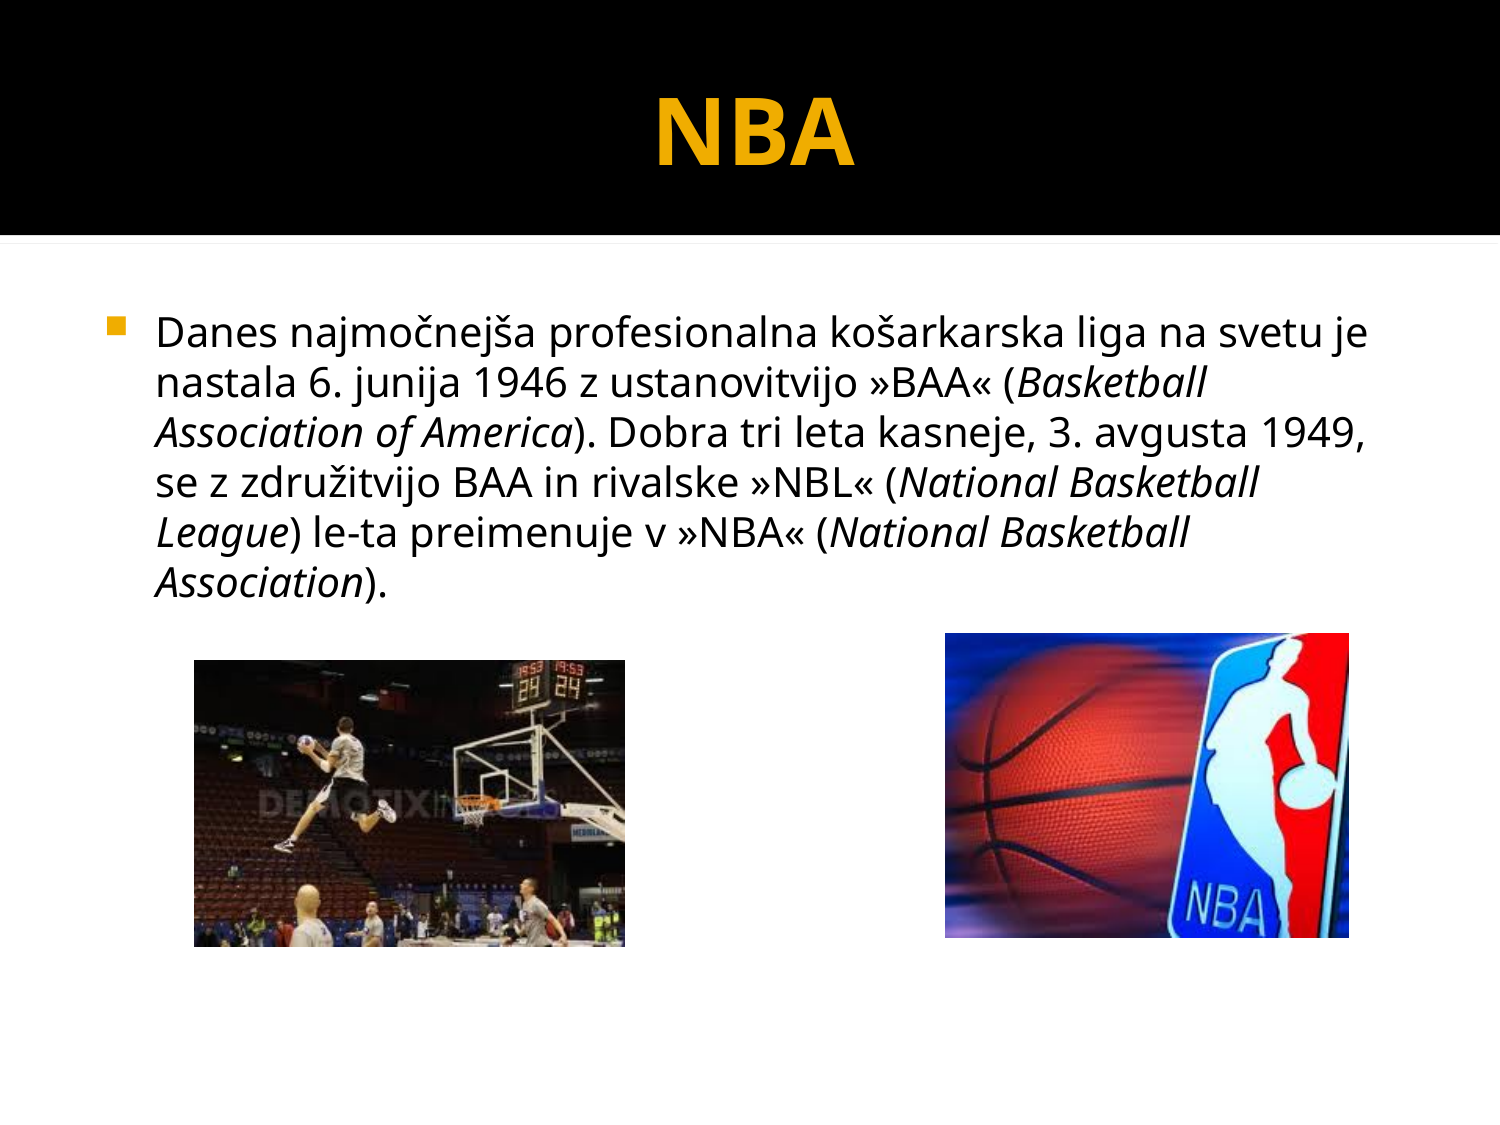

# NBA
Danes najmočnejša profesionalna košarkarska liga na svetu je nastala 6. junija 1946 z ustanovitvijo »BAA« (Basketball Association of America). Dobra tri leta kasneje, 3. avgusta 1949, se z združitvijo BAA in rivalske »NBL« (National Basketball League) le-ta preimenuje v »NBA« (National Basketball Association).